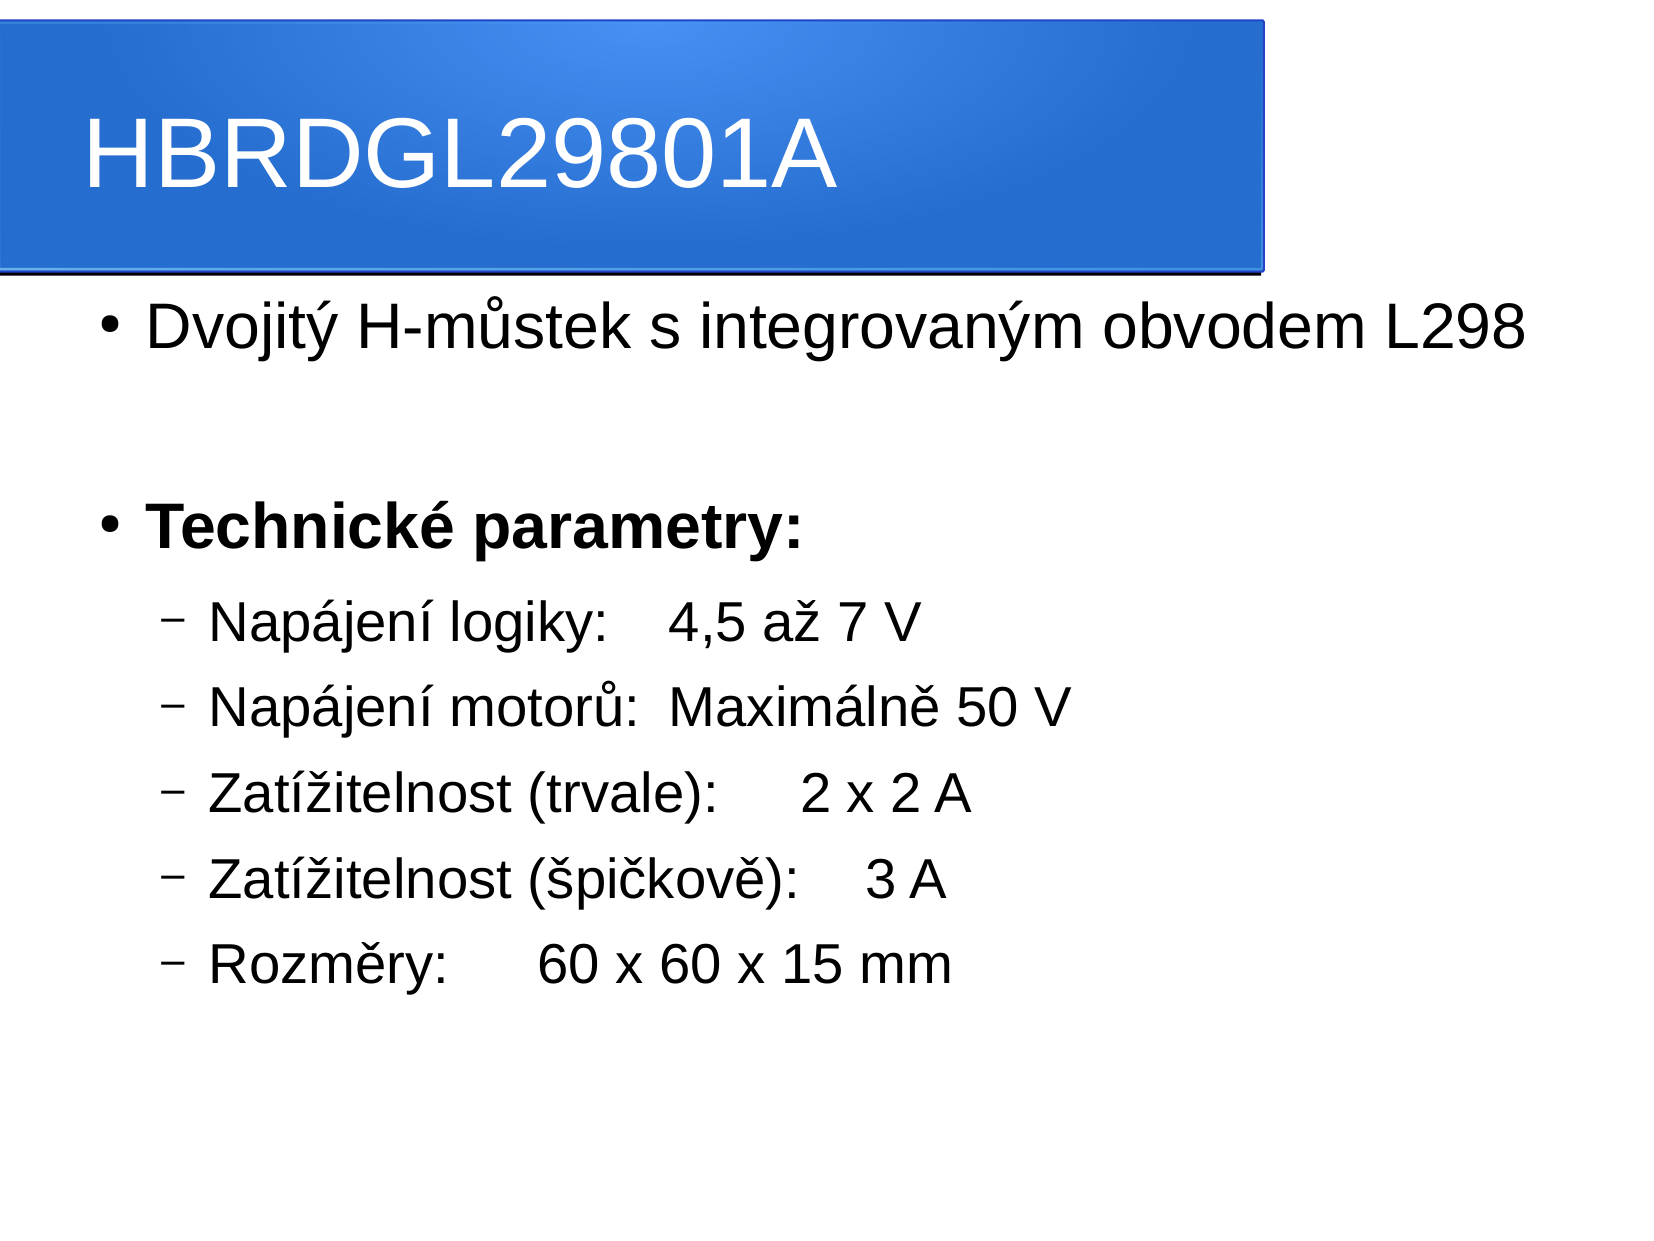

# HBRDGL29801A
Dvojitý H-můstek s integrovaným obvodem L298
Technické parametry:
Napájení logiky:				4,5 až 7 V
Napájení motorů:				Maximálně 50 V
Zatížitelnost (trvale): 		2 x 2 A
Zatížitelnost (špičkově): 	3 A
Rozměry: 							60 x 60 x 15 mm